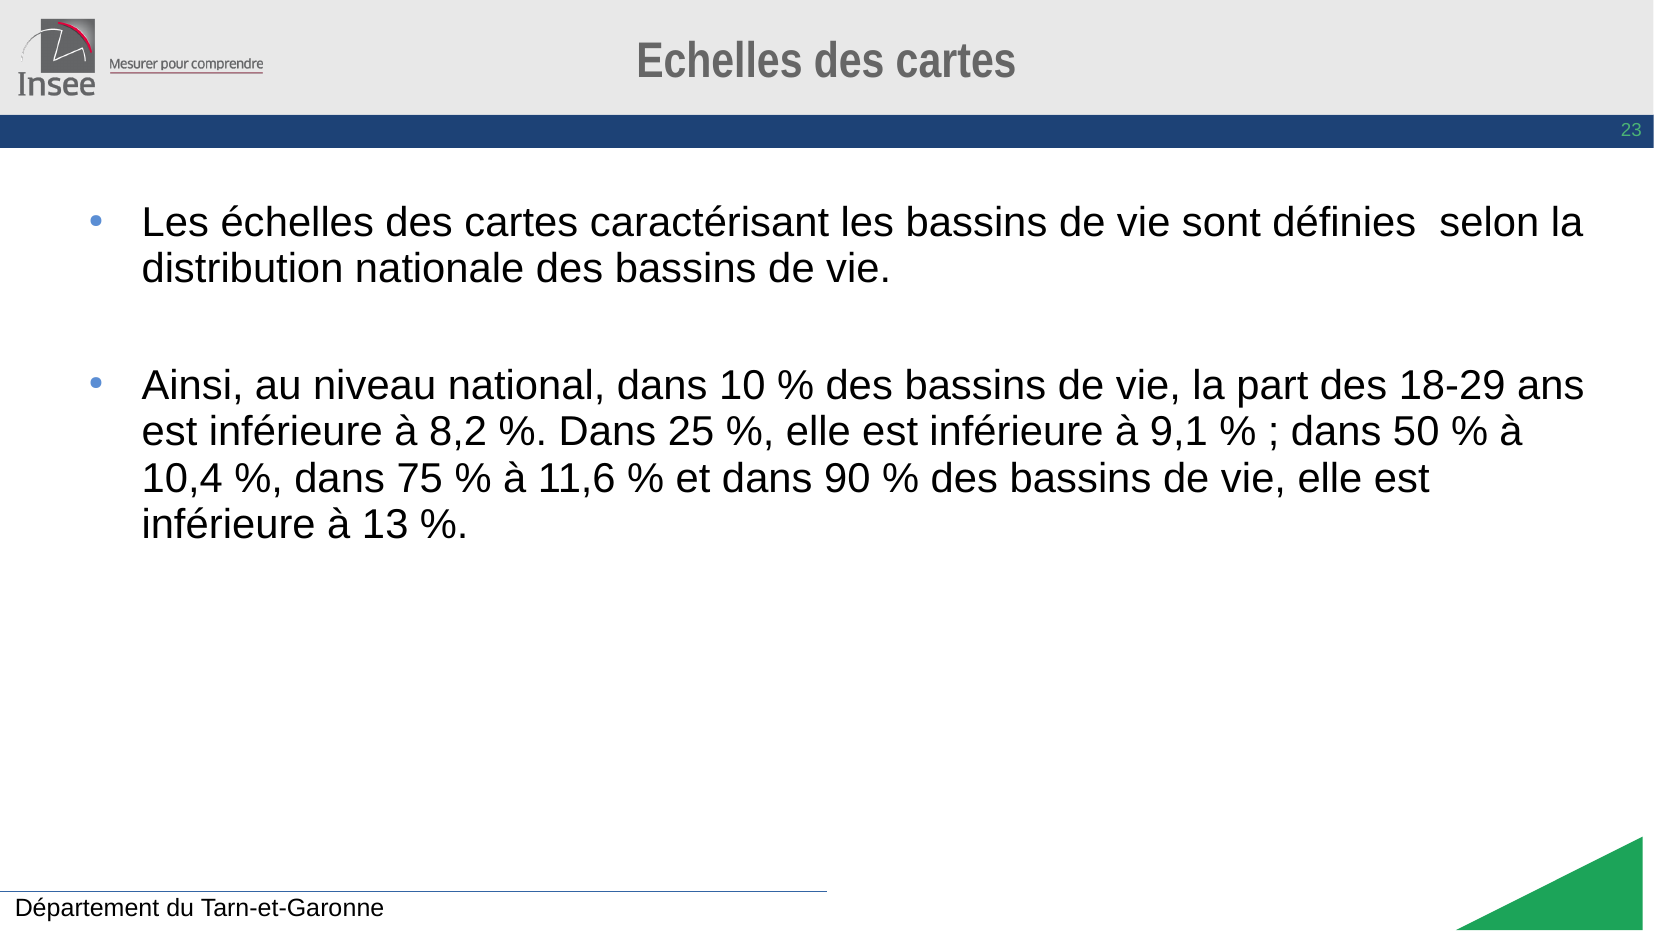

# Echelles des cartes
23
Les échelles des cartes caractérisant les bassins de vie sont définies selon la distribution nationale des bassins de vie.
Ainsi, au niveau national, dans 10 % des bassins de vie, la part des 18-29 ans est inférieure à 8,2 %. Dans 25 %, elle est inférieure à 9,1 % ; dans 50 % à 10,4 %, dans 75 % à 11,6 % et dans 90 % des bassins de vie, elle est inférieure à 13 %.